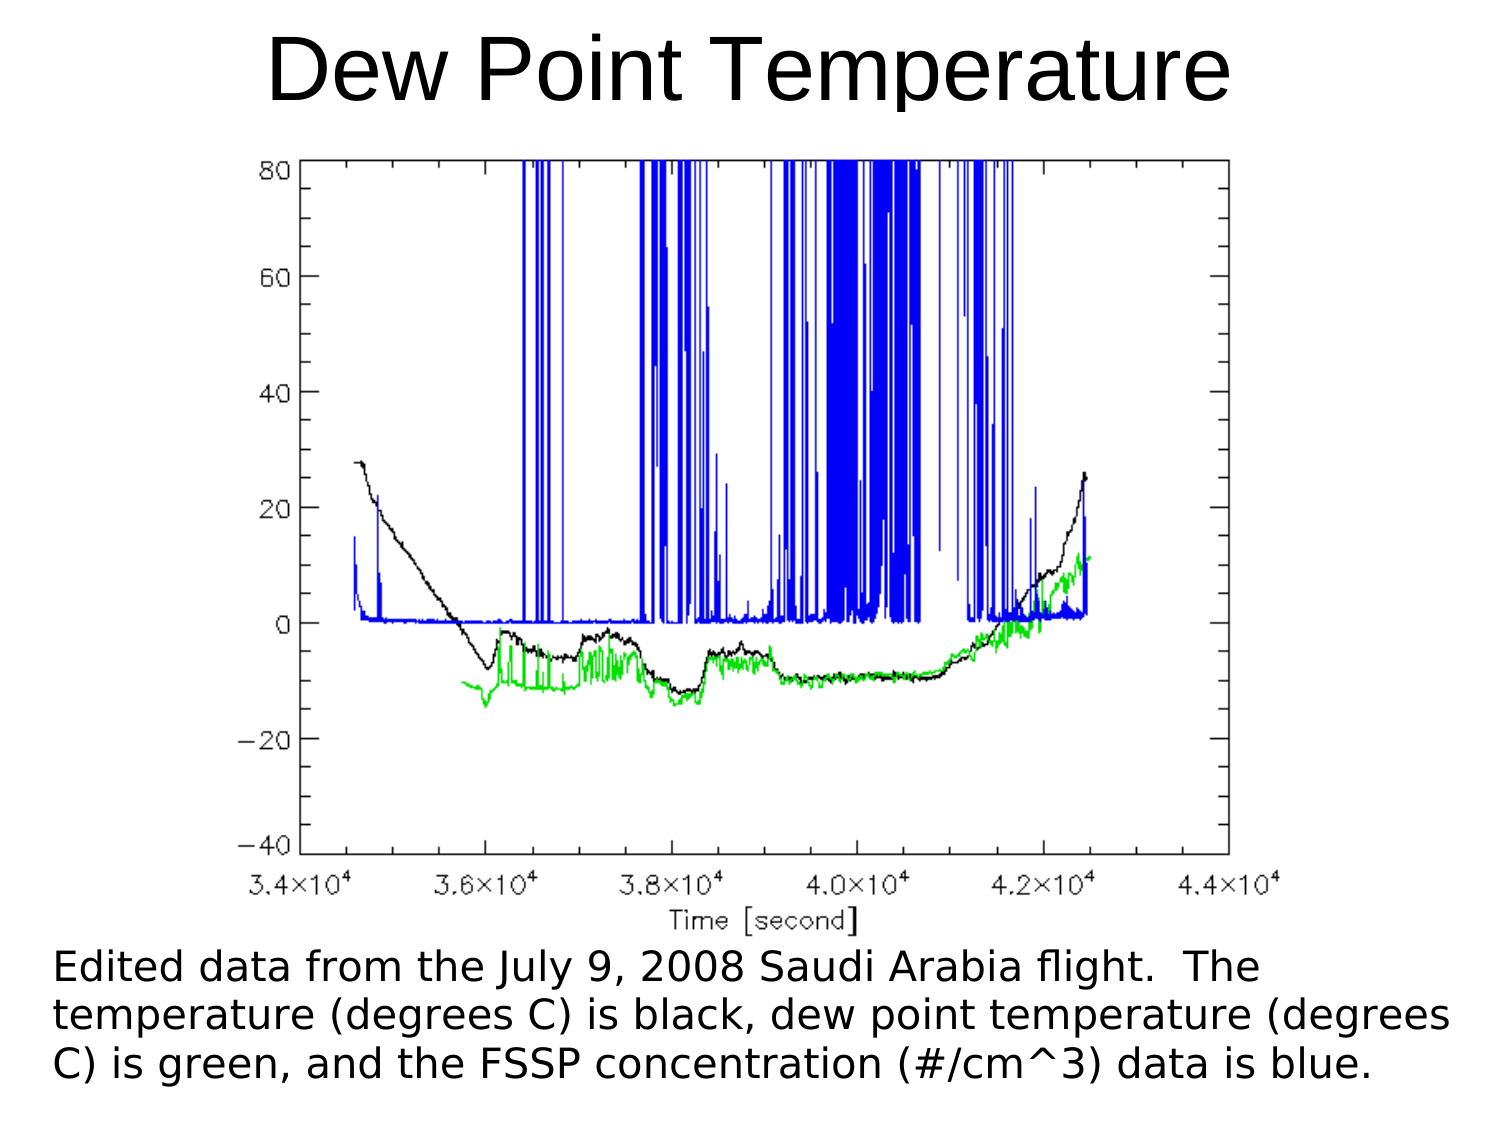

# Dew Point Temperature
Edited data from the July 9, 2008 Saudi Arabia flight. The temperature (degrees C) is black, dew point temperature (degrees C) is green, and the FSSP concentration (#/cm^3) data is blue.